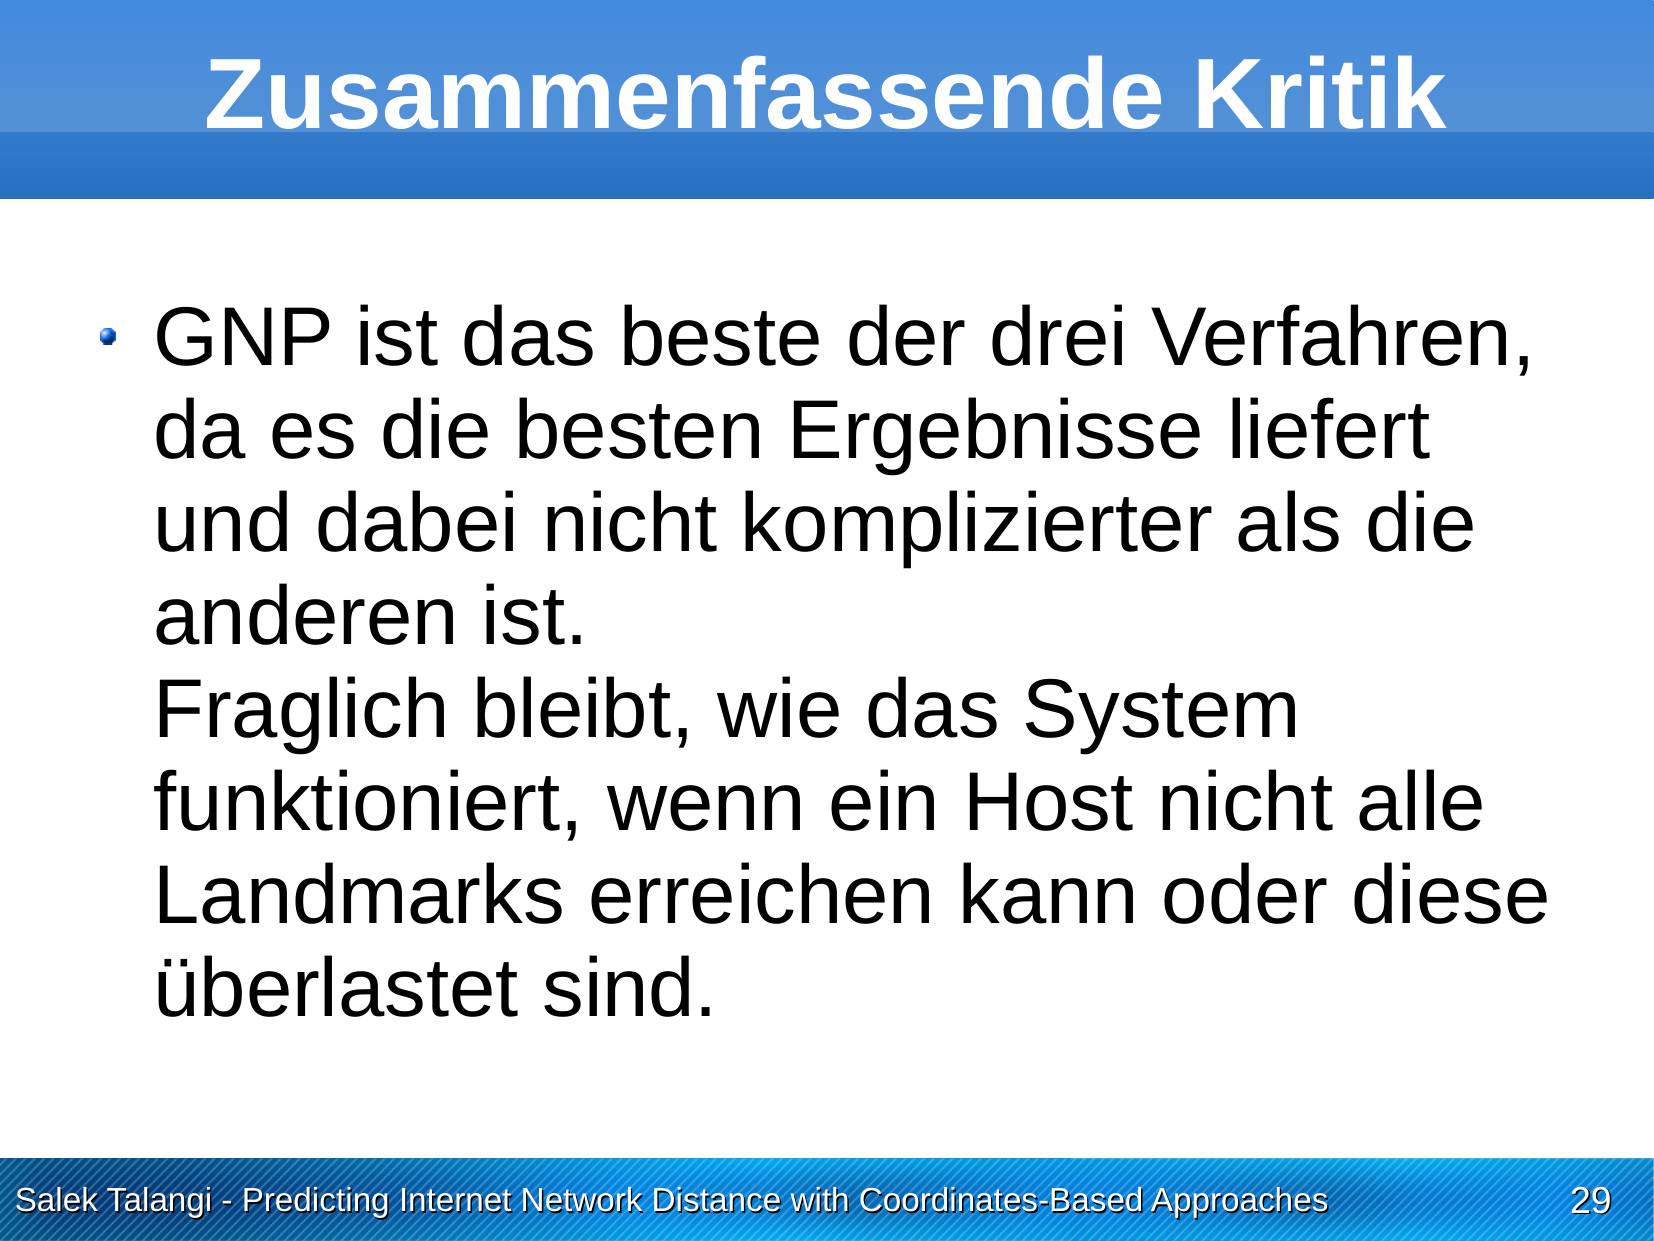

# Zusammenfassende Kritik
GNP ist das beste der drei Verfahren, da es die besten Ergebnisse liefert und dabei nicht komplizierter als die anderen ist.
Fraglich bleibt, wie das System funktioniert, wenn ein Host nicht alle Landmarks erreichen kann oder diese überlastet sind.